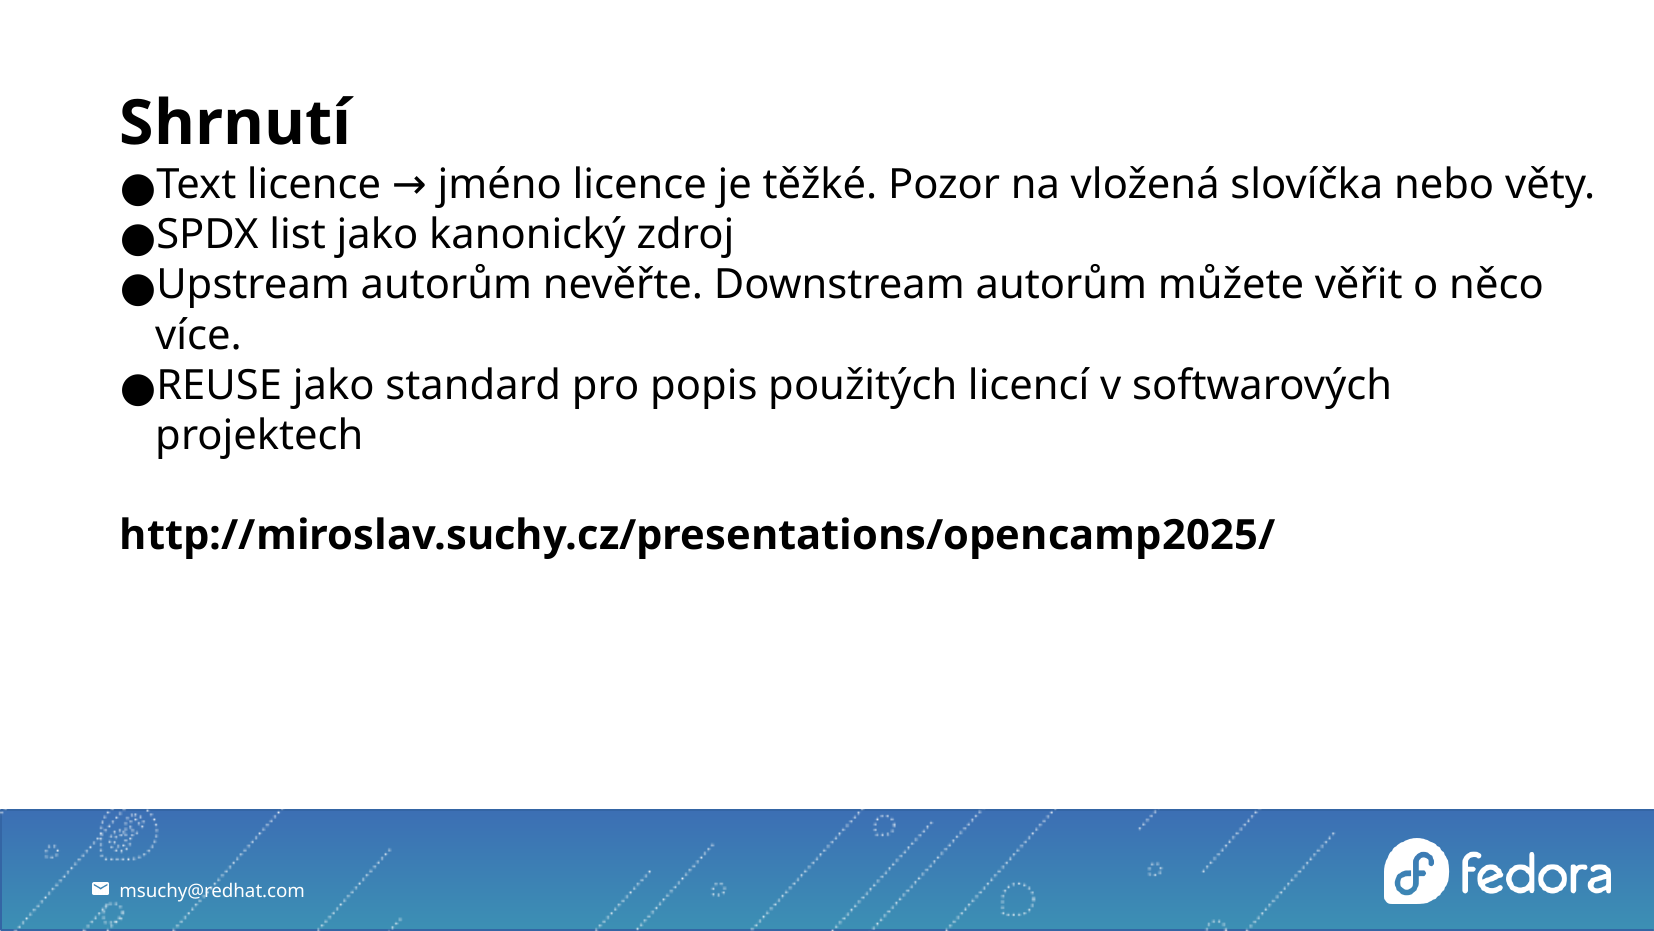

Shrnutí
Text licence → jméno licence je těžké. Pozor na vložená slovíčka nebo věty.
SPDX list jako kanonický zdroj
Upstream autorům nevěřte. Downstream autorům můžete věřit o něco více.
REUSE jako standard pro popis použitých licencí v softwarových projektech
http://miroslav.suchy.cz/presentations/opencamp2025/